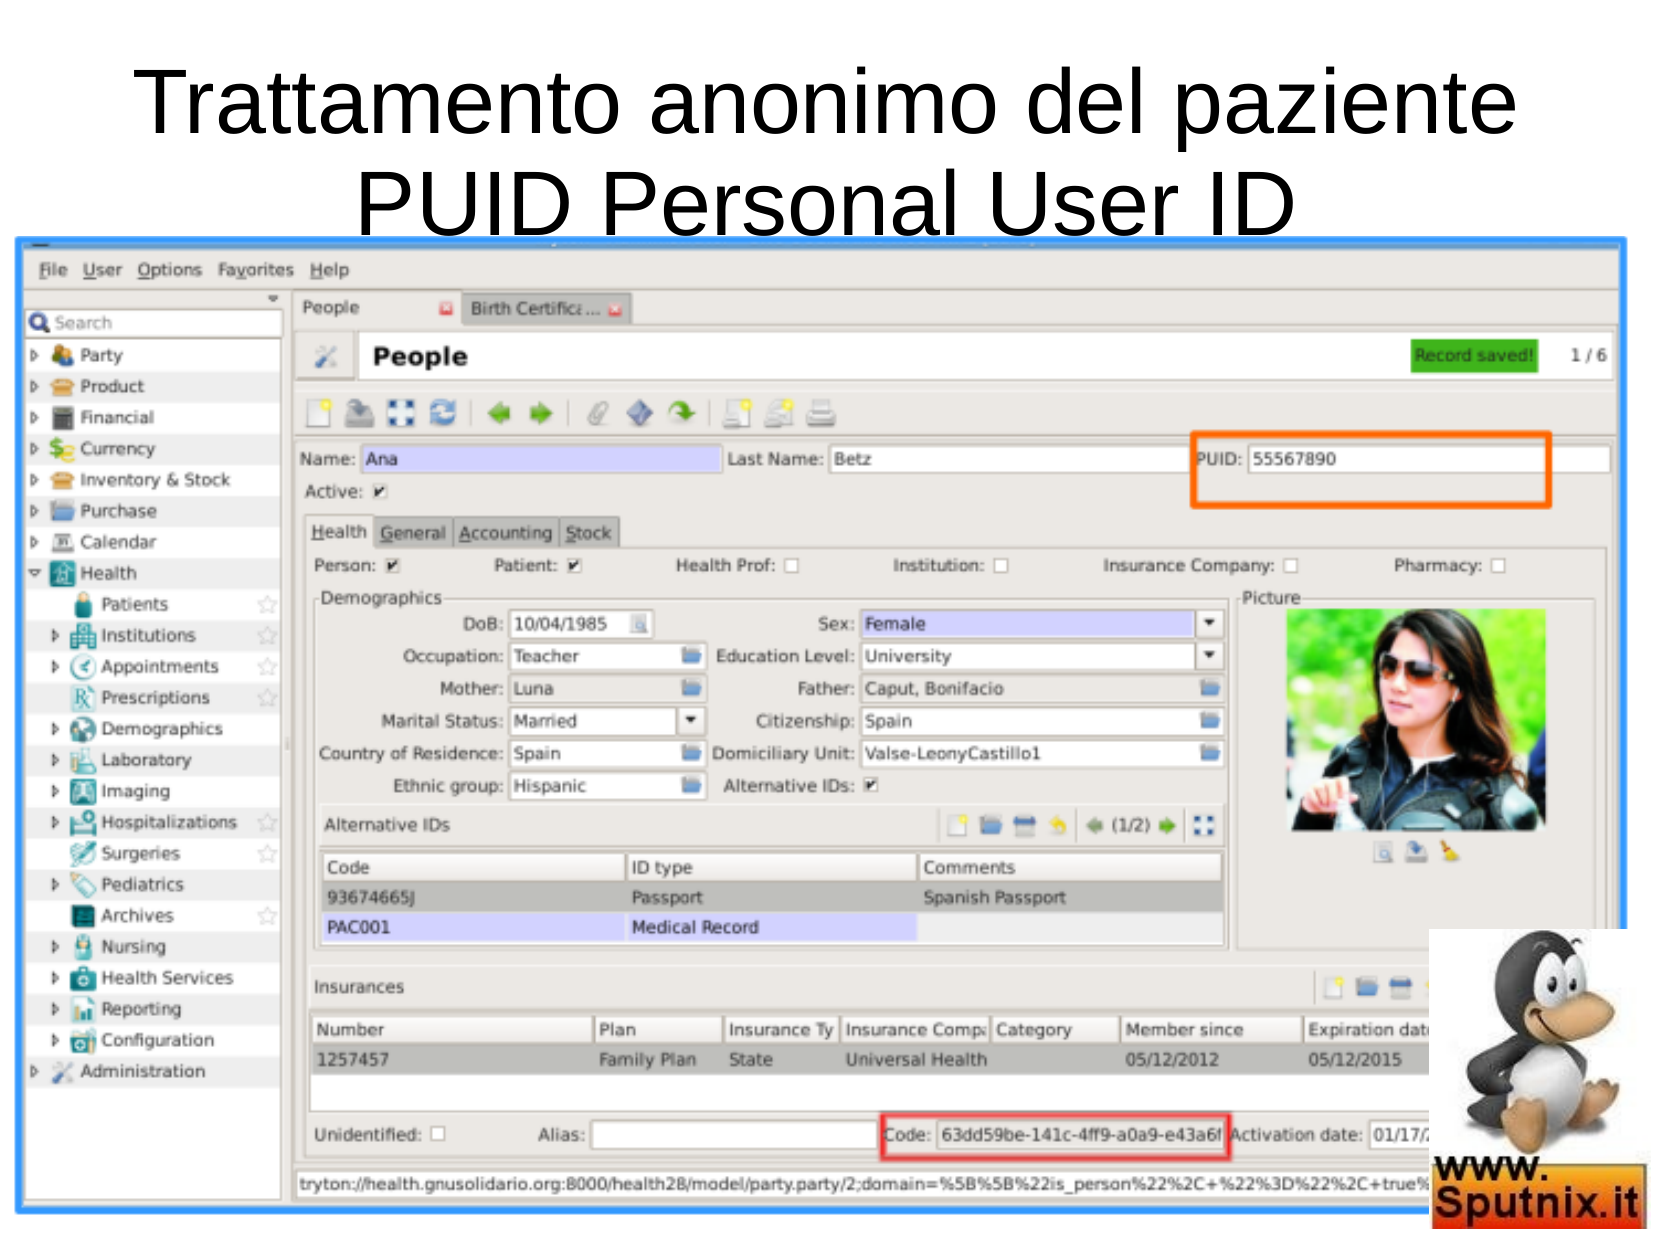

# Trattamento anonimo del paziente PUID Personal User ID